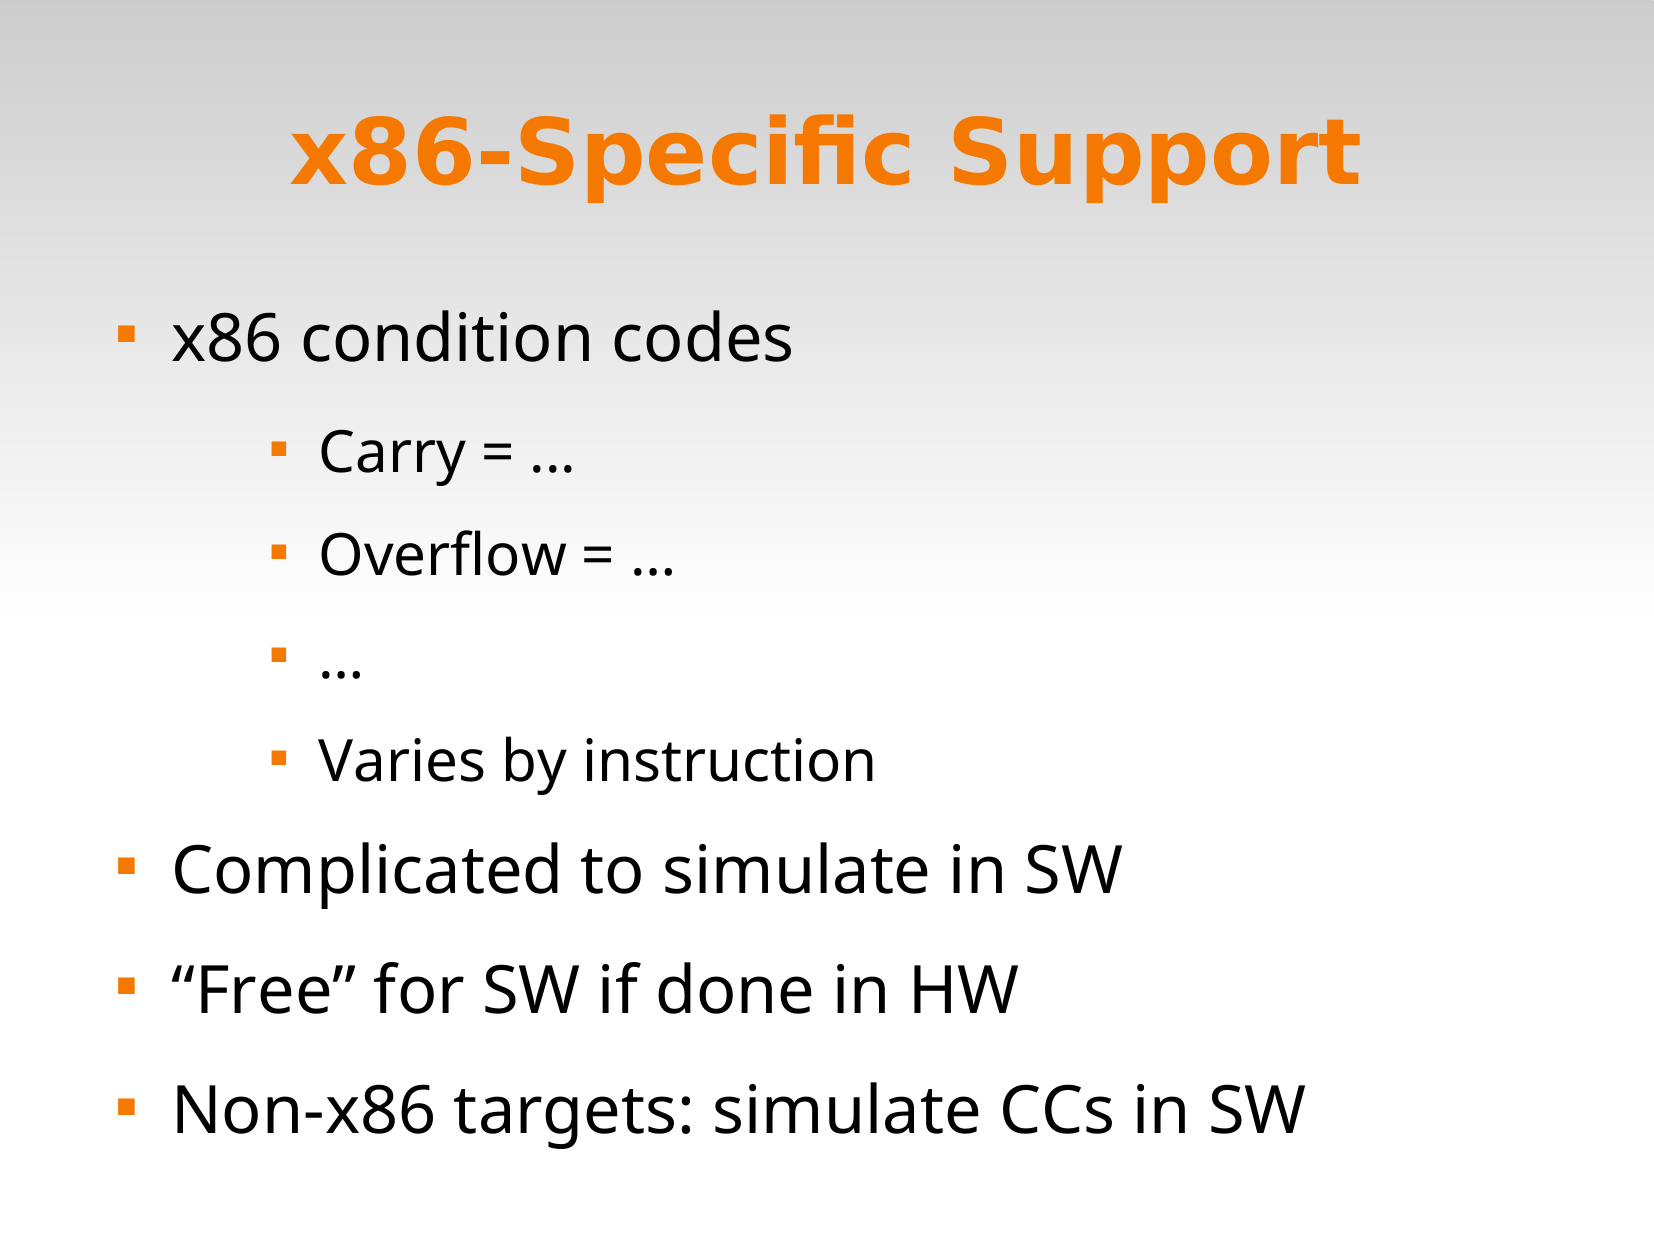

# x86-Specific Support
x86 condition codes
Carry = ...
Overflow = …
…
Varies by instruction
Complicated to simulate in SW
“Free” for SW if done in HW
Non-x86 targets: simulate CCs in SW